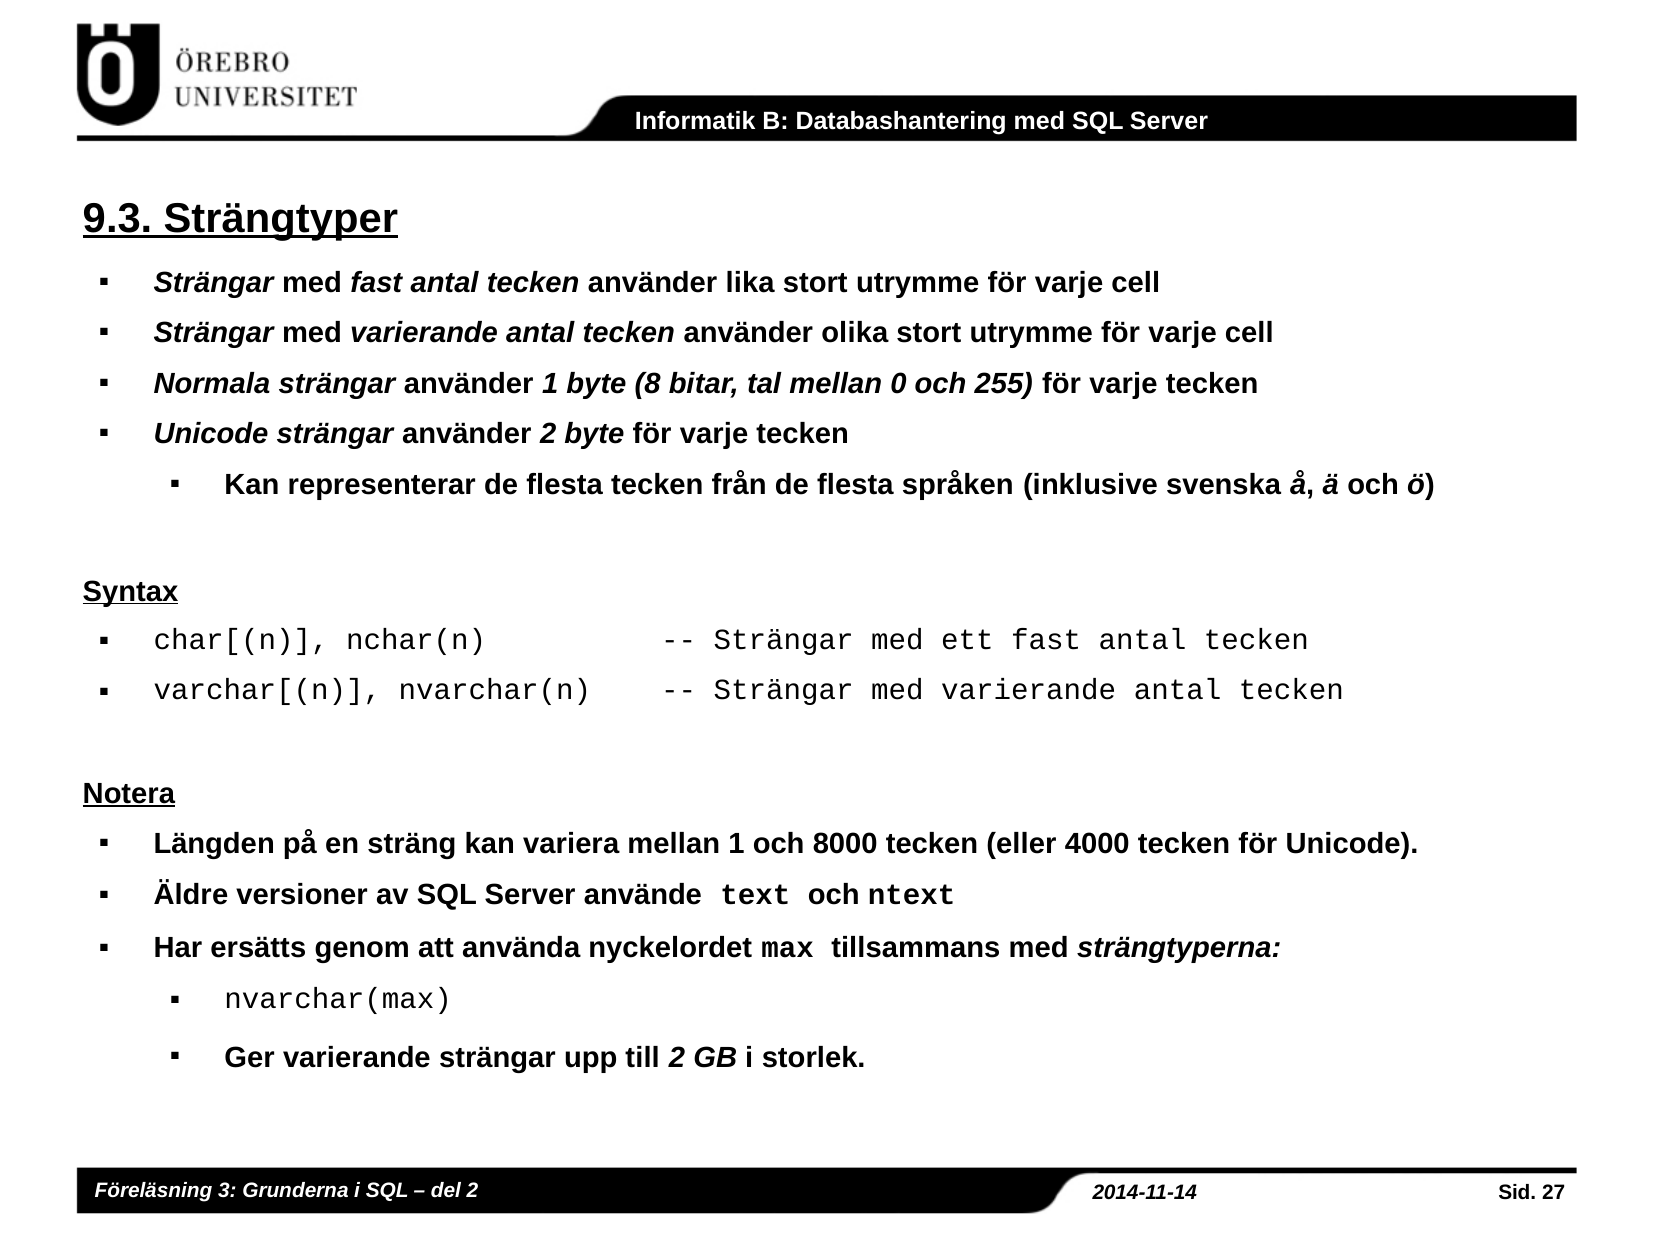

# 9.3. Strängtyper
Strängar med fast antal tecken använder lika stort utrymme för varje cell
Strängar med varierande antal tecken använder olika stort utrymme för varje cell
Normala strängar använder 1 byte (8 bitar, tal mellan 0 och 255) för varje tecken
Unicode strängar använder 2 byte för varje tecken
Kan representerar de flesta tecken från de flesta språken (inklusive svenska å, ä och ö)
Syntax
char[(n)], nchar(n) -- Strängar med ett fast antal tecken
varchar[(n)], nvarchar(n) -- Strängar med varierande antal tecken
Notera
Längden på en sträng kan variera mellan 1 och 8000 tecken (eller 4000 tecken för Unicode).
Äldre versioner av SQL Server använde text och ntext
Har ersätts genom att använda nyckelordet max tillsammans med strängtyperna:
nvarchar(max)
Ger varierande strängar upp till 2 GB i storlek.
Föreläsning 3: Grunderna i SQL – del 2
2014-11-14
27